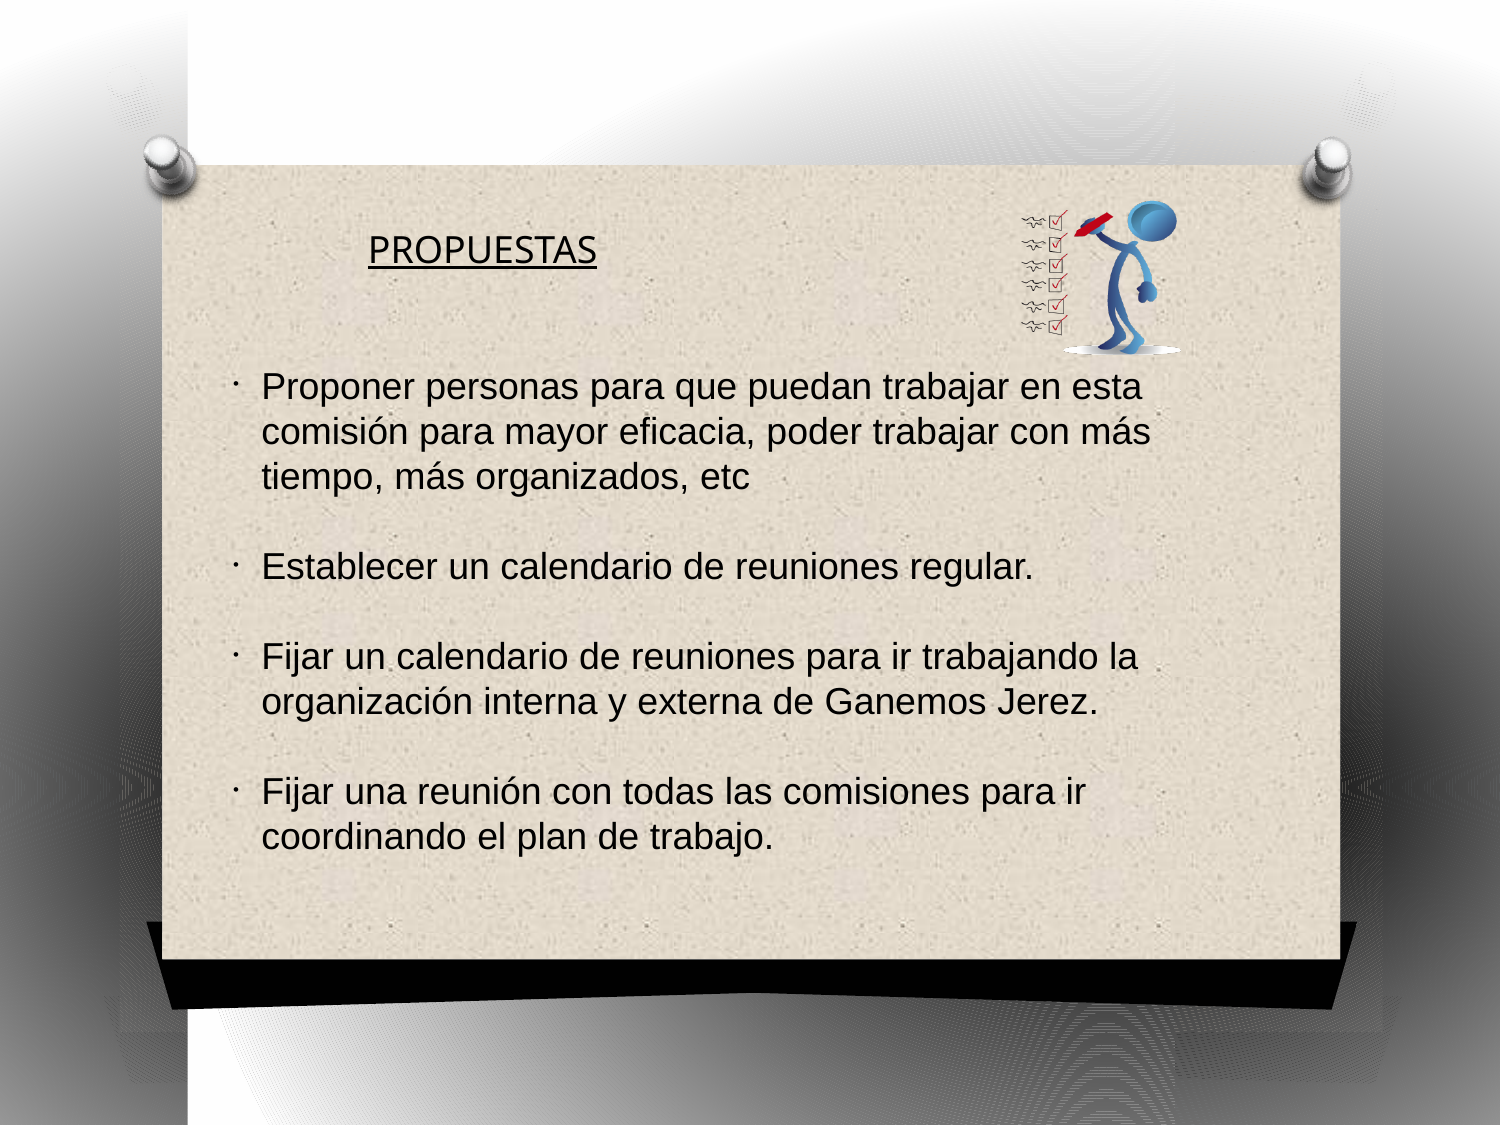

PROPUESTAS
Proponer personas para que puedan trabajar en esta comisión para mayor eficacia, poder trabajar con más tiempo, más organizados, etc
Establecer un calendario de reuniones regular.
Fijar un calendario de reuniones para ir trabajando la organización interna y externa de Ganemos Jerez.
Fijar una reunión con todas las comisiones para ir coordinando el plan de trabajo.